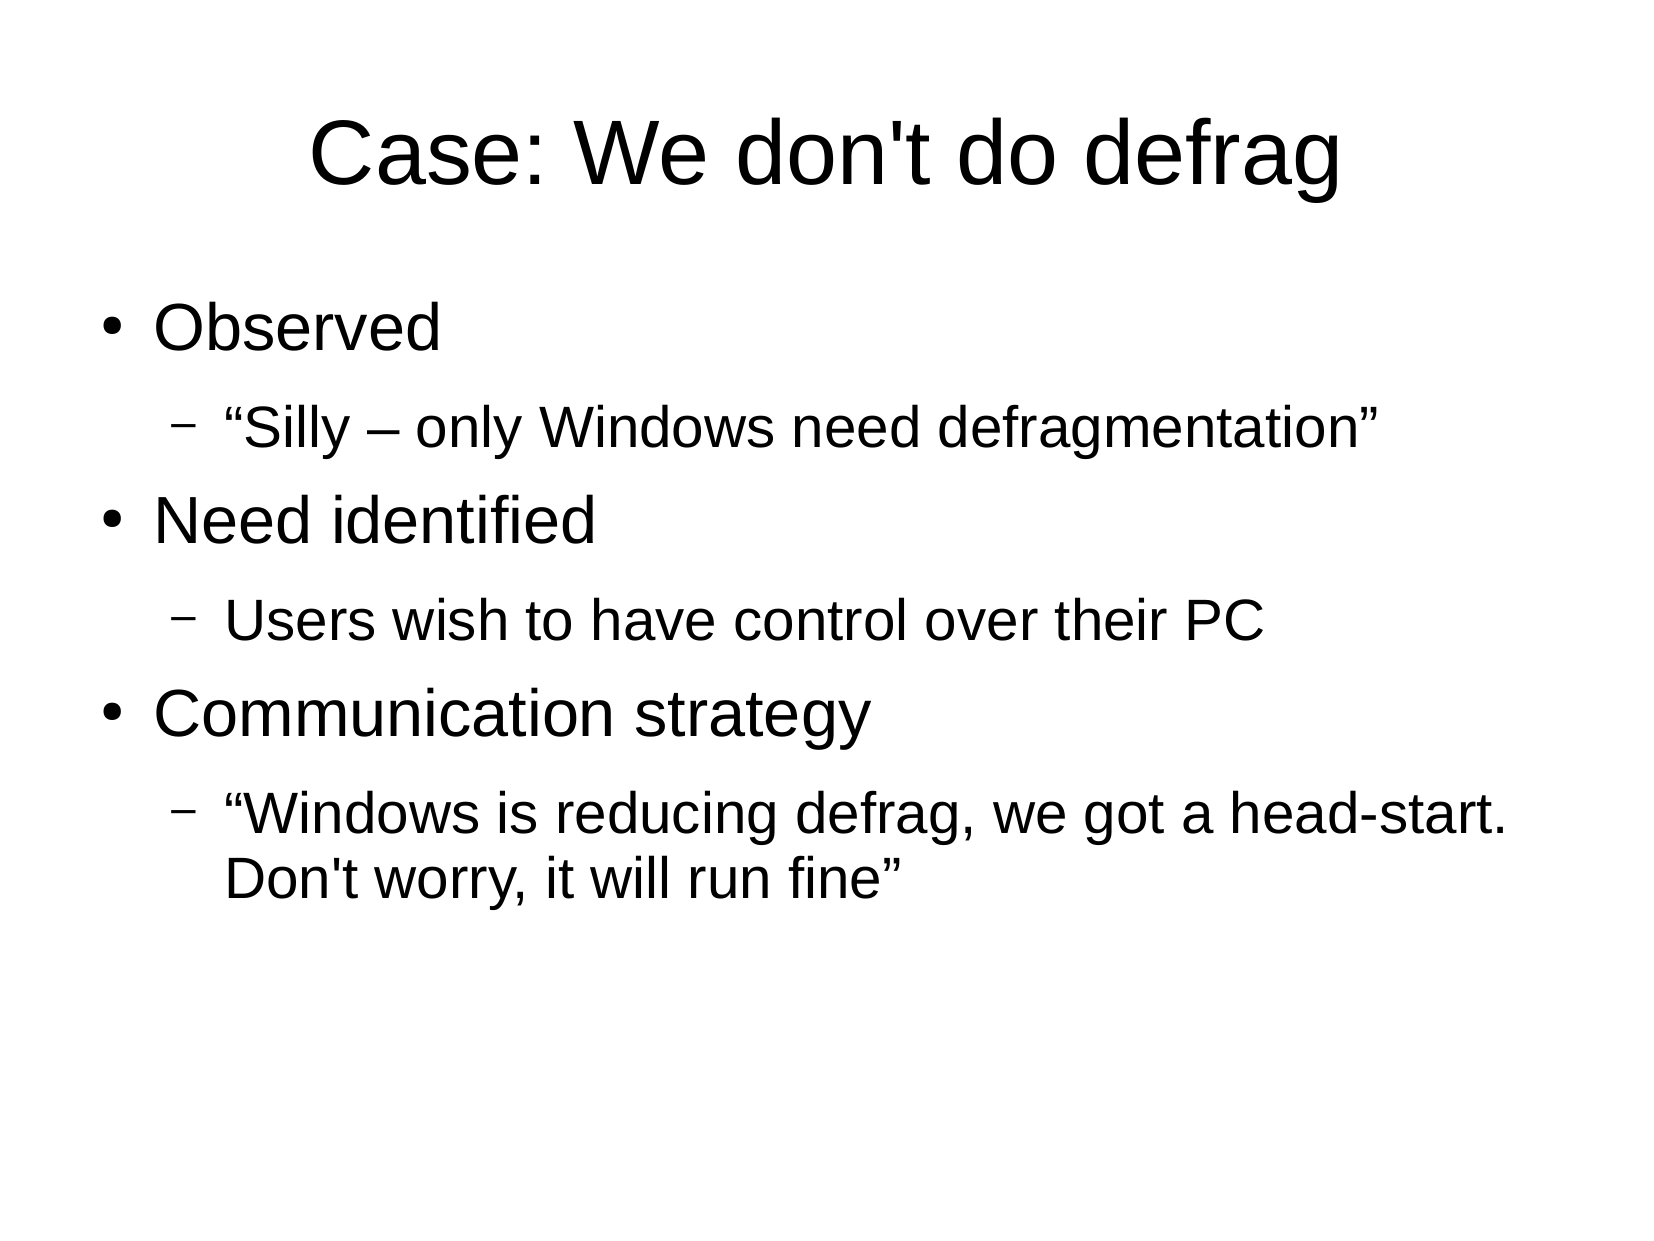

# Case: We don't do defrag
Observed
“Silly – only Windows need defragmentation”
Need identified
Users wish to have control over their PC
Communication strategy
“Windows is reducing defrag, we got a head-start. Don't worry, it will run fine”